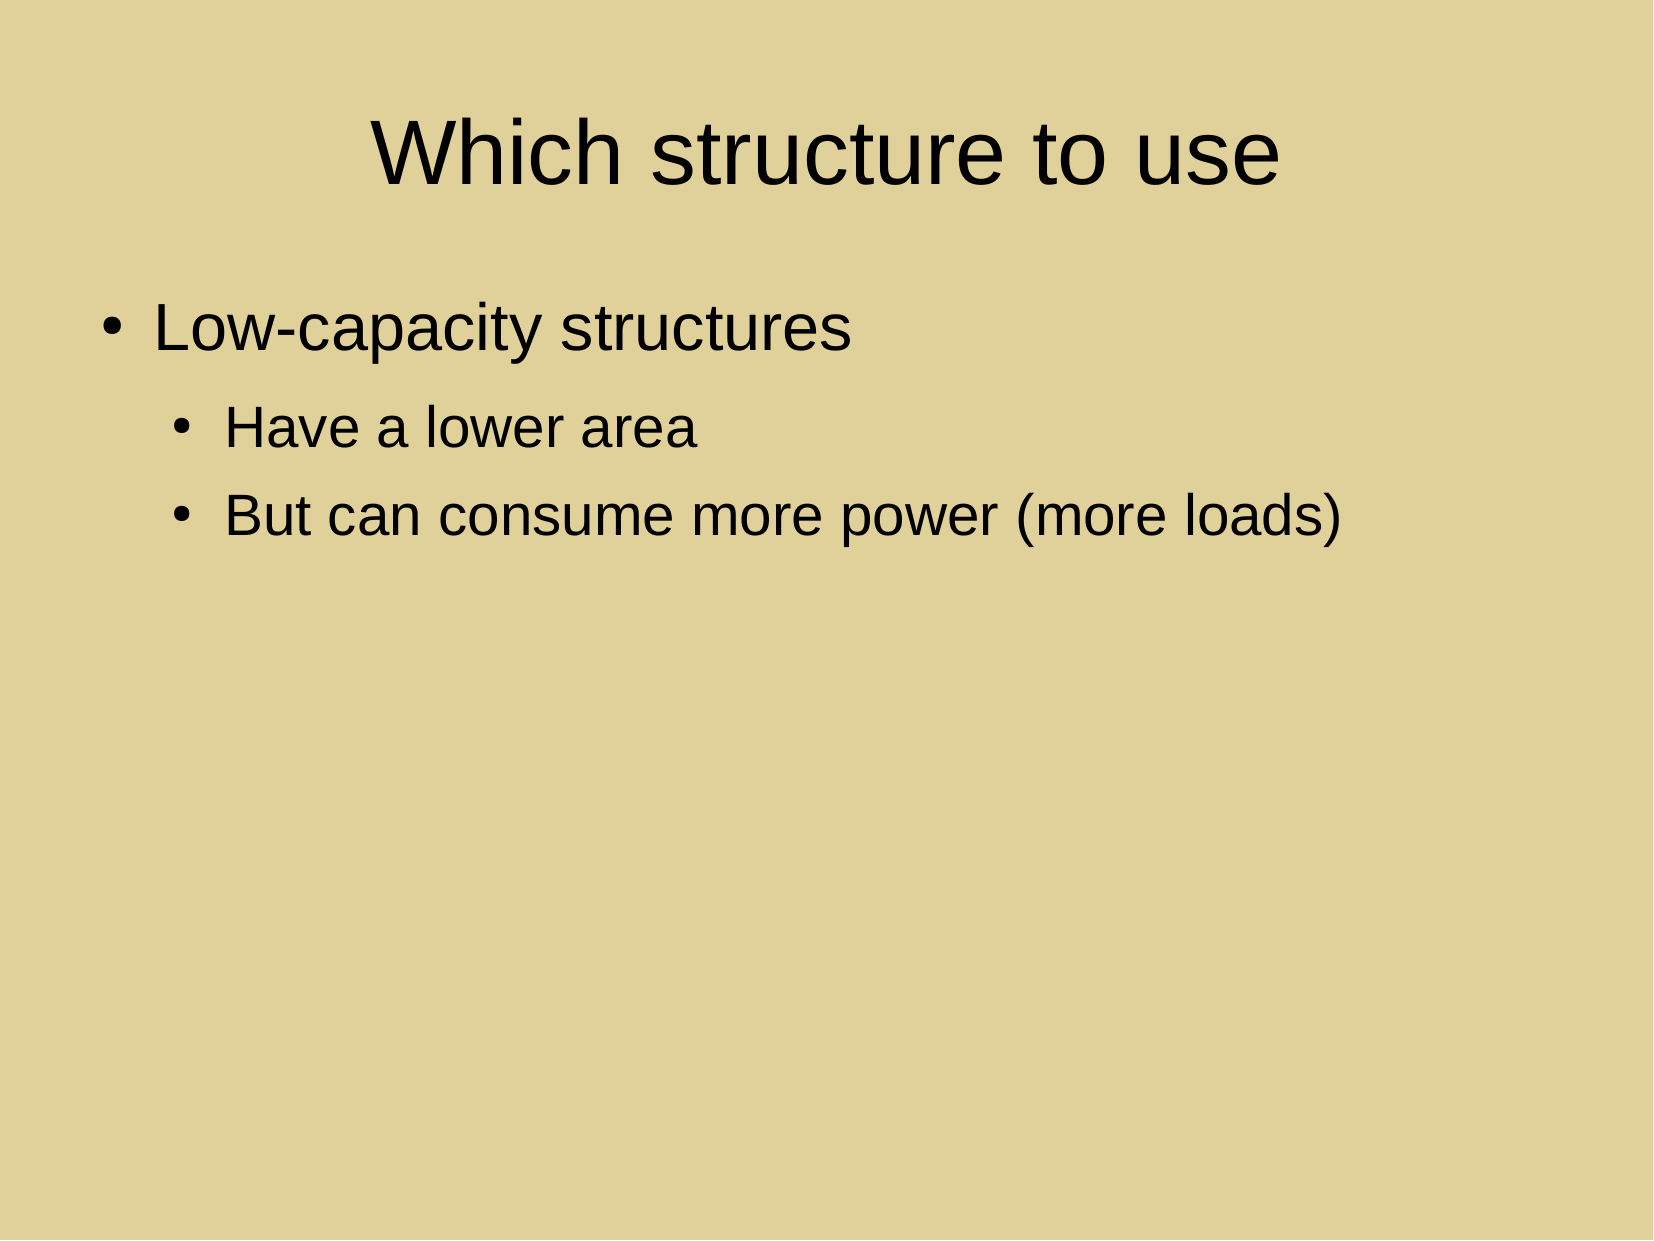

# Which structure to use
Low-capacity structures
Have a lower area
But can consume more power (more loads)